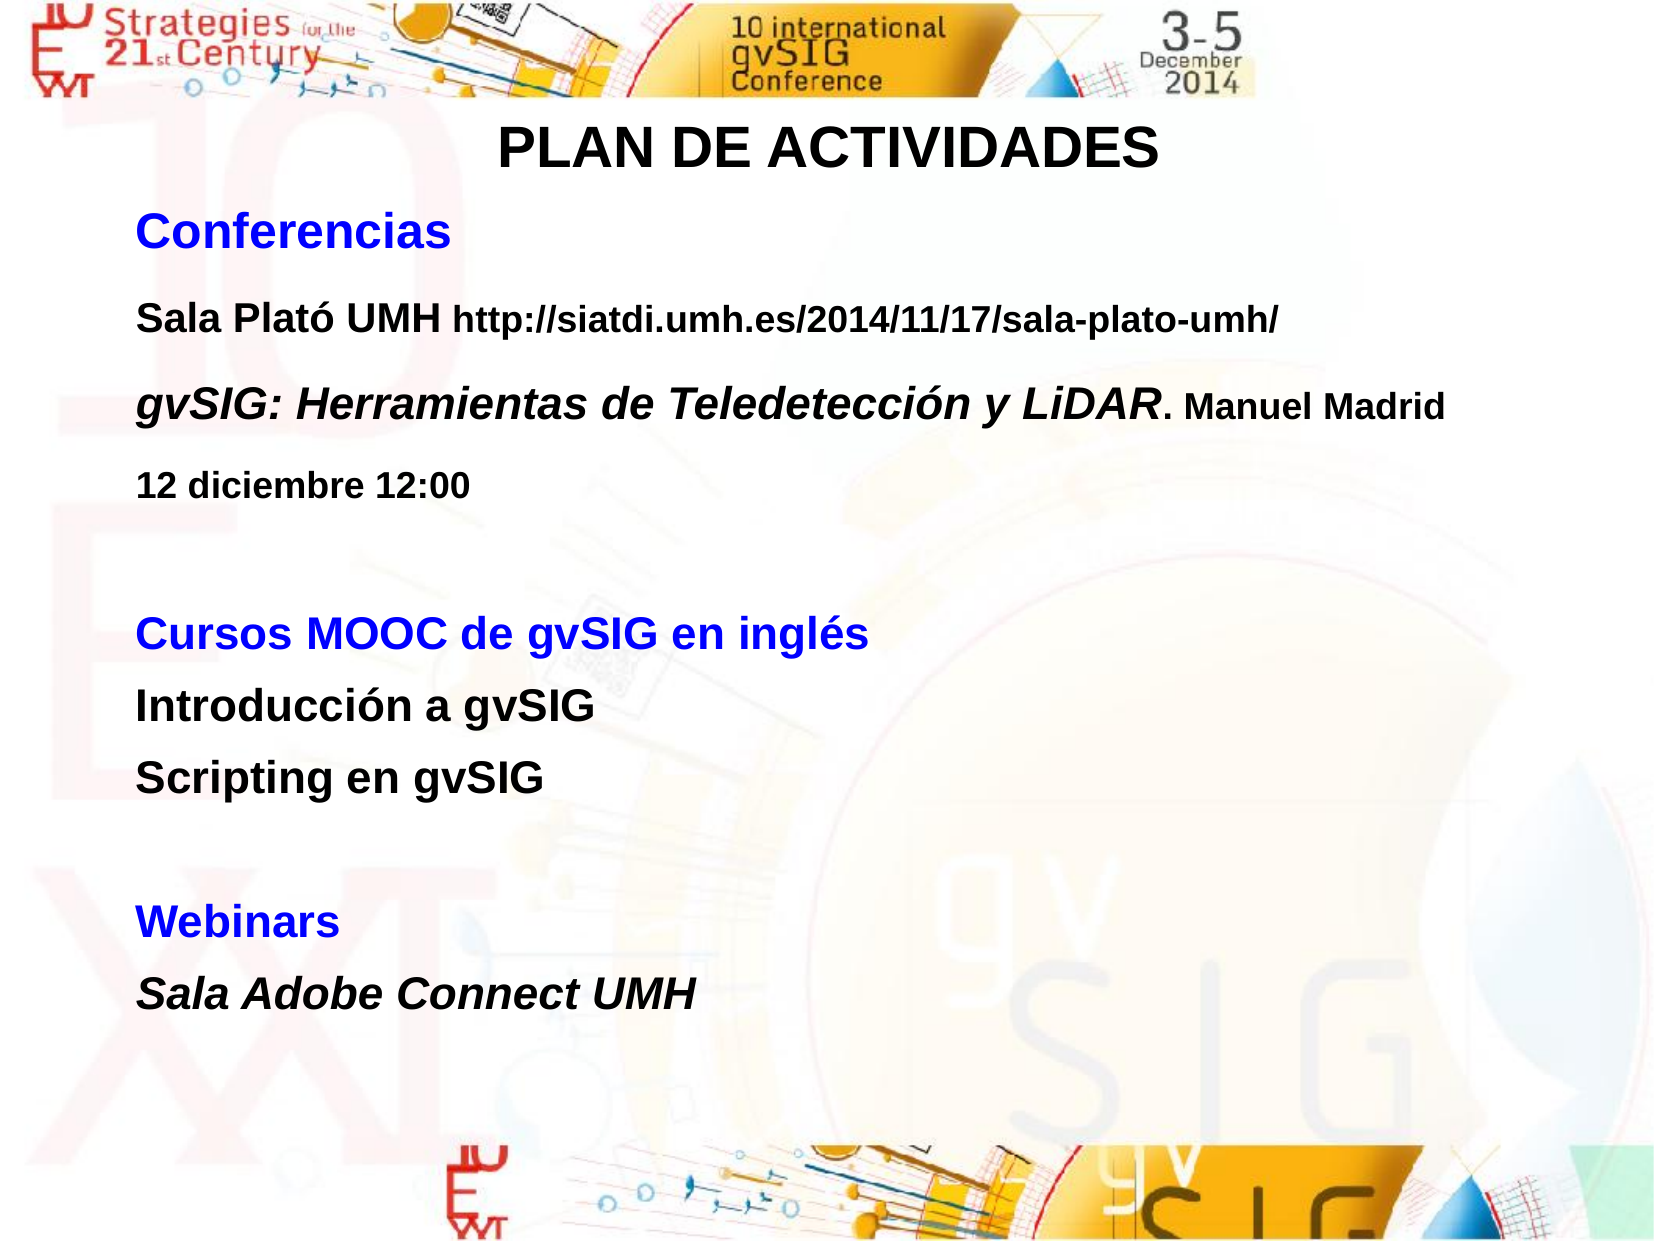

# PLAN DE ACTIVIDADES
Conferencias
Sala Plató UMH http://siatdi.umh.es/2014/11/17/sala-plato-umh/
gvSIG: Herramientas de Teledetección y LiDAR. Manuel Madrid
12 diciembre 12:00
Cursos MOOC de gvSIG en inglés
Introducción a gvSIG
Scripting en gvSIG
Webinars
Sala Adobe Connect UMH